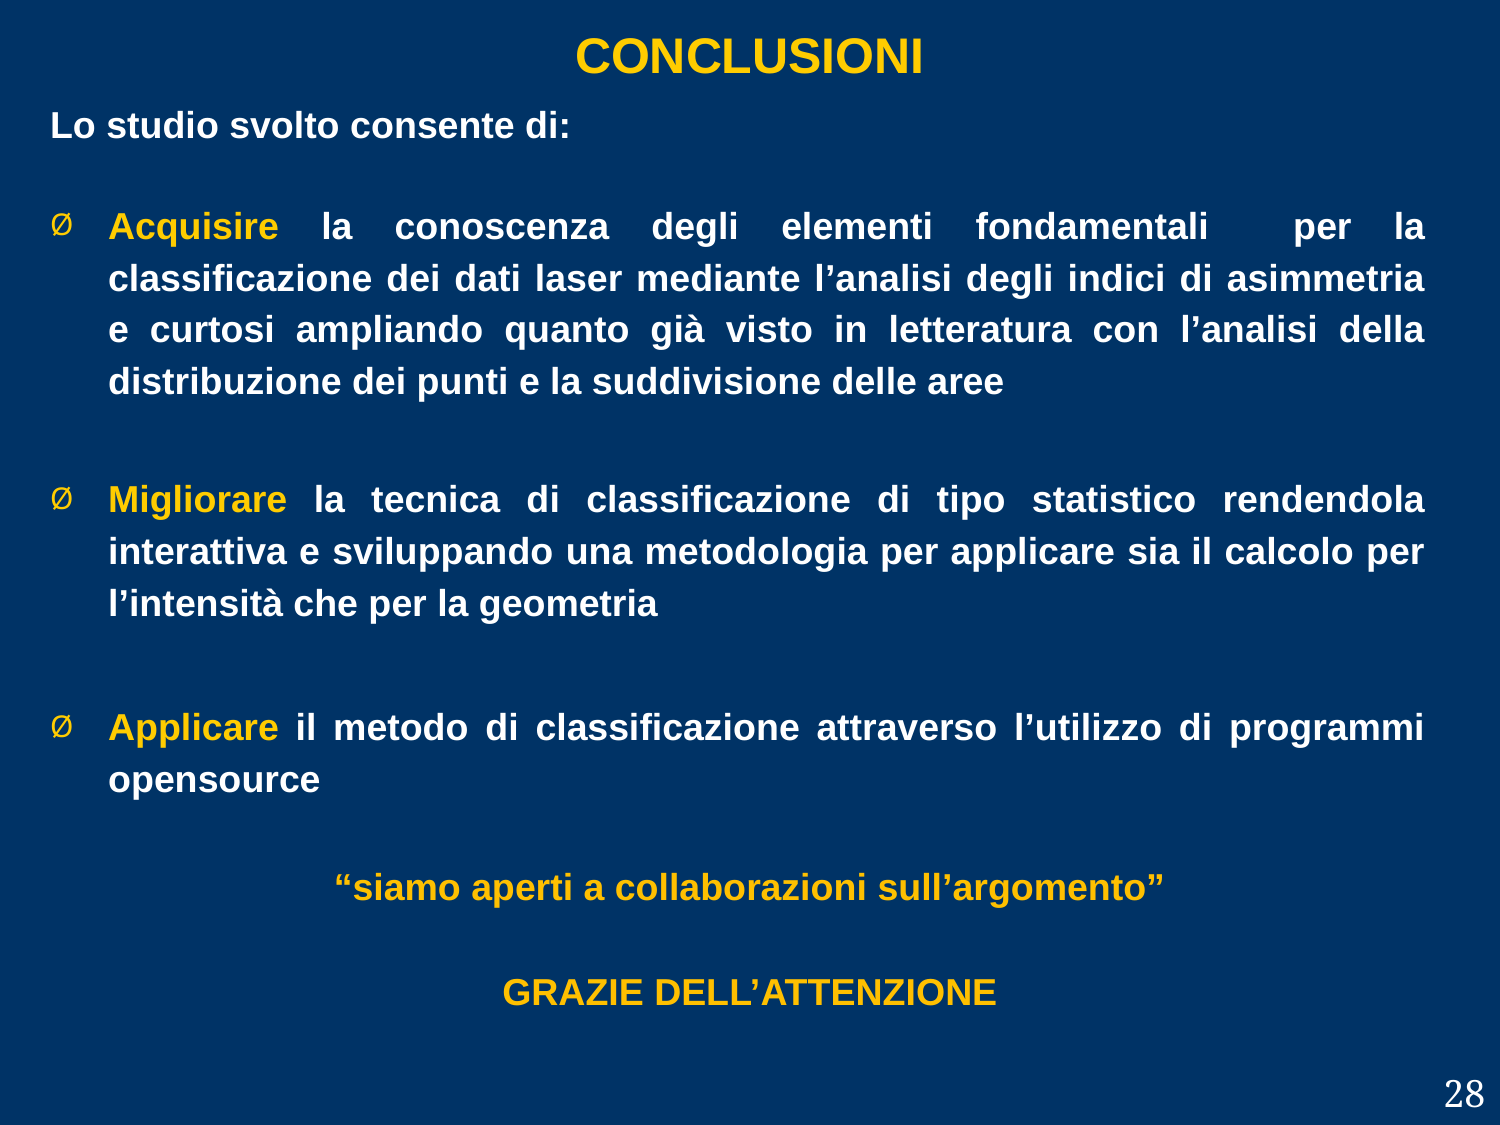

CONCLUSIONI
Lo studio svolto consente di:
Acquisire la conoscenza degli elementi fondamentali per la classificazione dei dati laser mediante l’analisi degli indici di asimmetria e curtosi ampliando quanto già visto in letteratura con l’analisi della distribuzione dei punti e la suddivisione delle aree
Migliorare la tecnica di classificazione di tipo statistico rendendola interattiva e sviluppando una metodologia per applicare sia il calcolo per l’intensità che per la geometria
Applicare il metodo di classificazione attraverso l’utilizzo di programmi opensource
“siamo aperti a collaborazioni sull’argomento”
GRAZIE DELL’ATTENZIONE